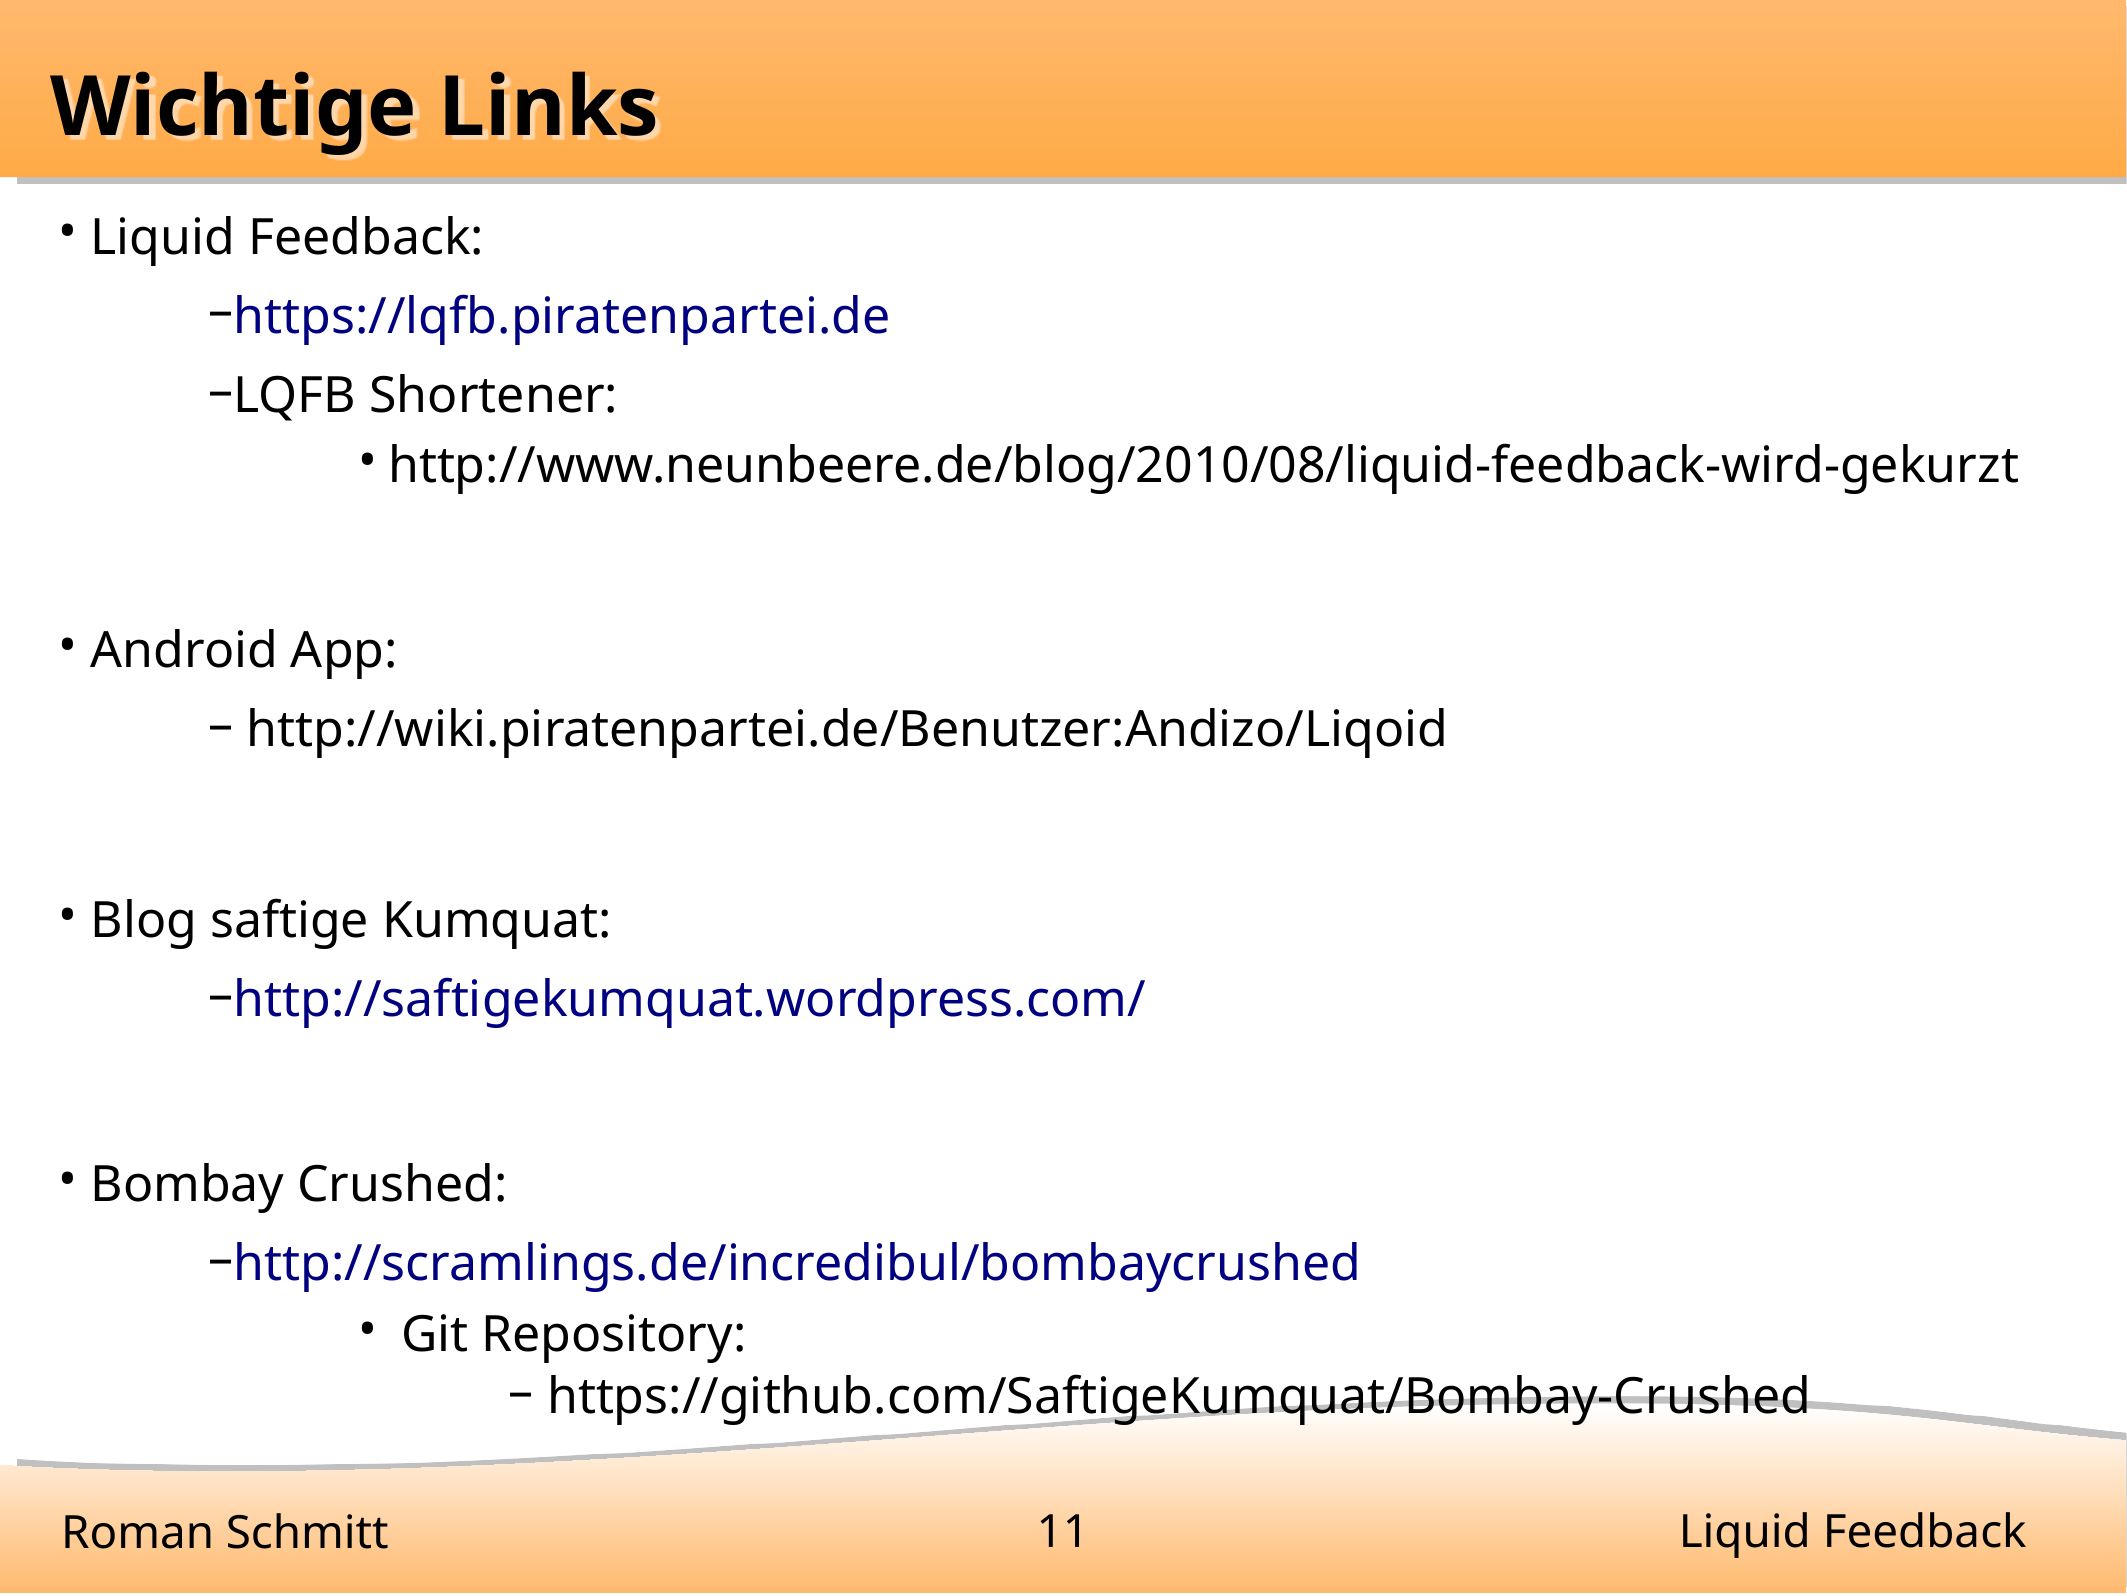

Wichtige Links
# Liquid Feedback:
https://lqfb.piratenpartei.de
LQFB Shortener:
http://www.neunbeere.de/blog/2010/08/liquid-feedback-wird-gekurzt
 Android App:
 http://wiki.piratenpartei.de/Benutzer:Andizo/Liqoid
 Blog saftige Kumquat:
http://saftigekumquat.wordpress.com/
 Bombay Crushed:
http://scramlings.de/incredibul/bombaycrushed
 Git Repository:
https://github.com/SaftigeKumquat/Bombay-Crushed